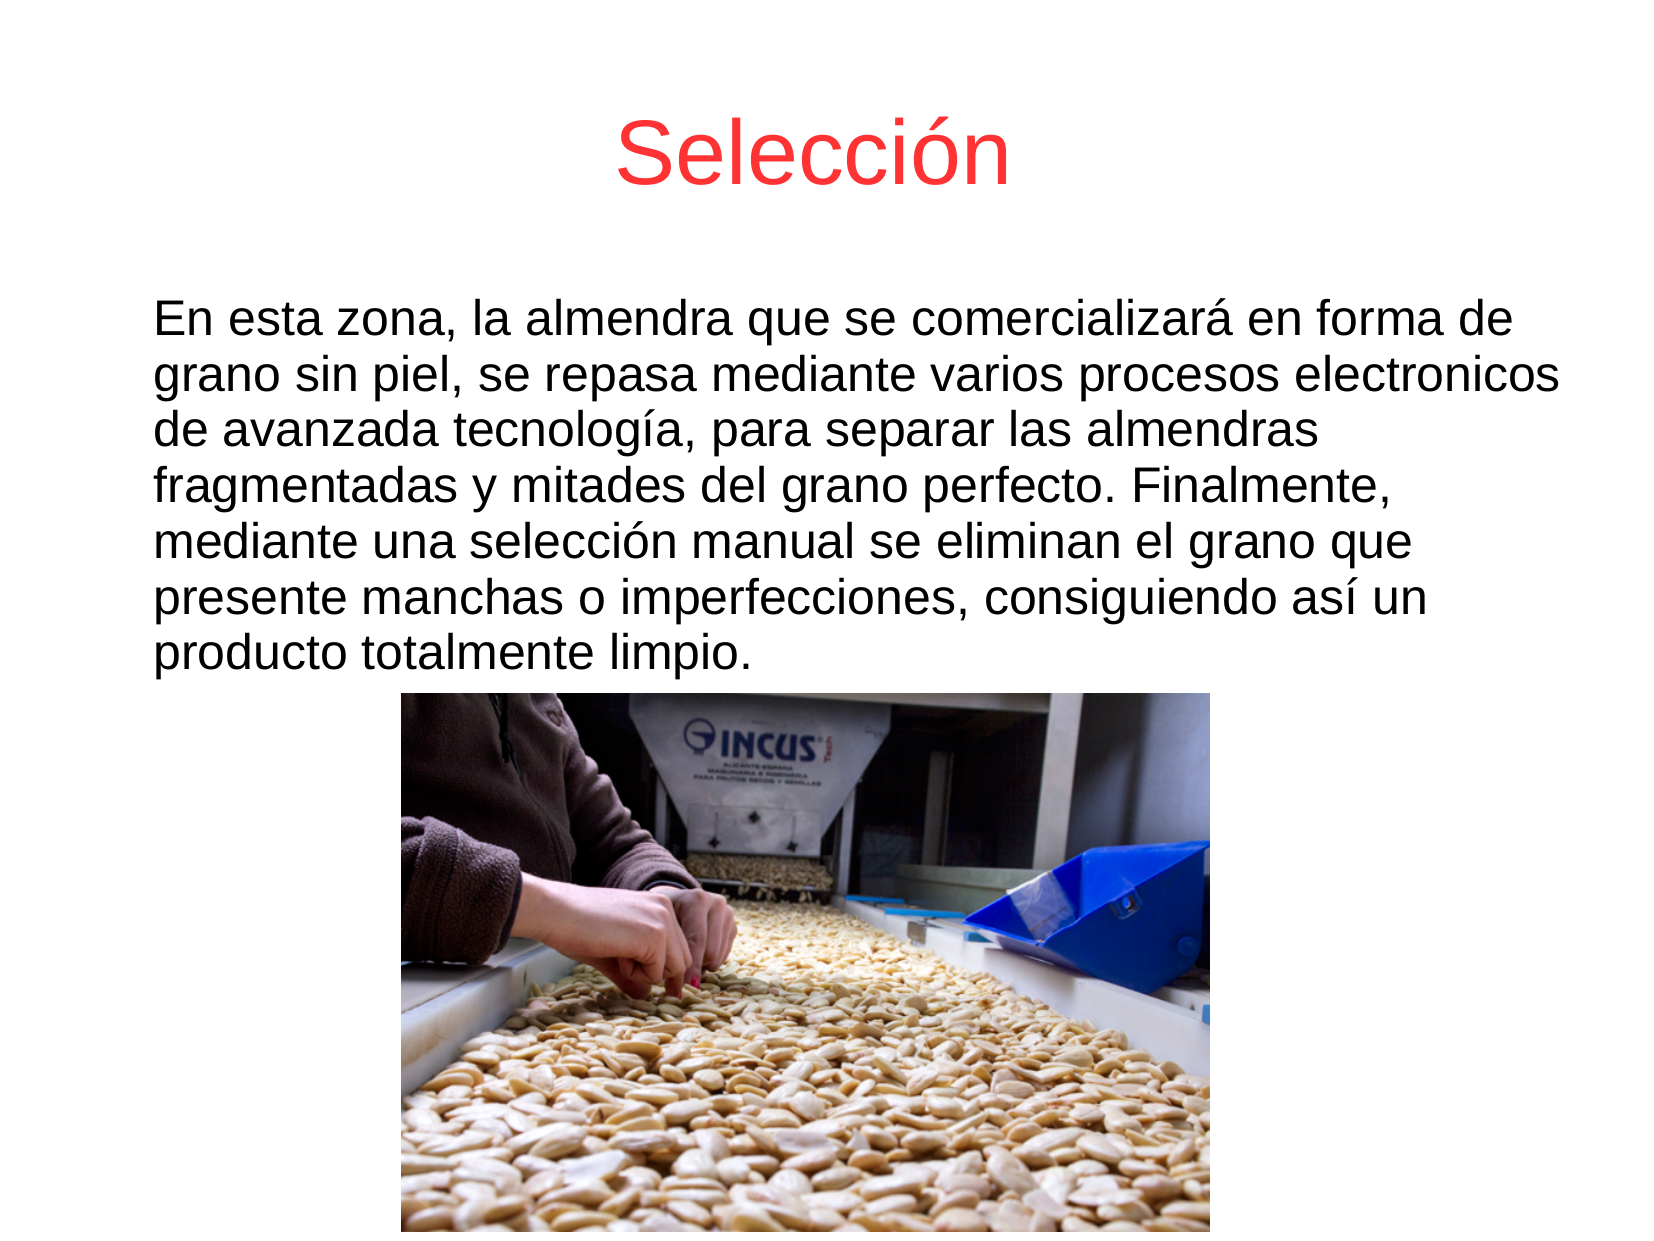

# Selección
En esta zona, la almendra que se comercializará en forma de grano sin piel, se repasa mediante varios procesos electronicos de avanzada tecnología, para separar las almendras fragmentadas y mitades del grano perfecto. Finalmente, mediante una selección manual se eliminan el grano que presente manchas o imperfecciones, consiguiendo así un producto totalmente limpio.